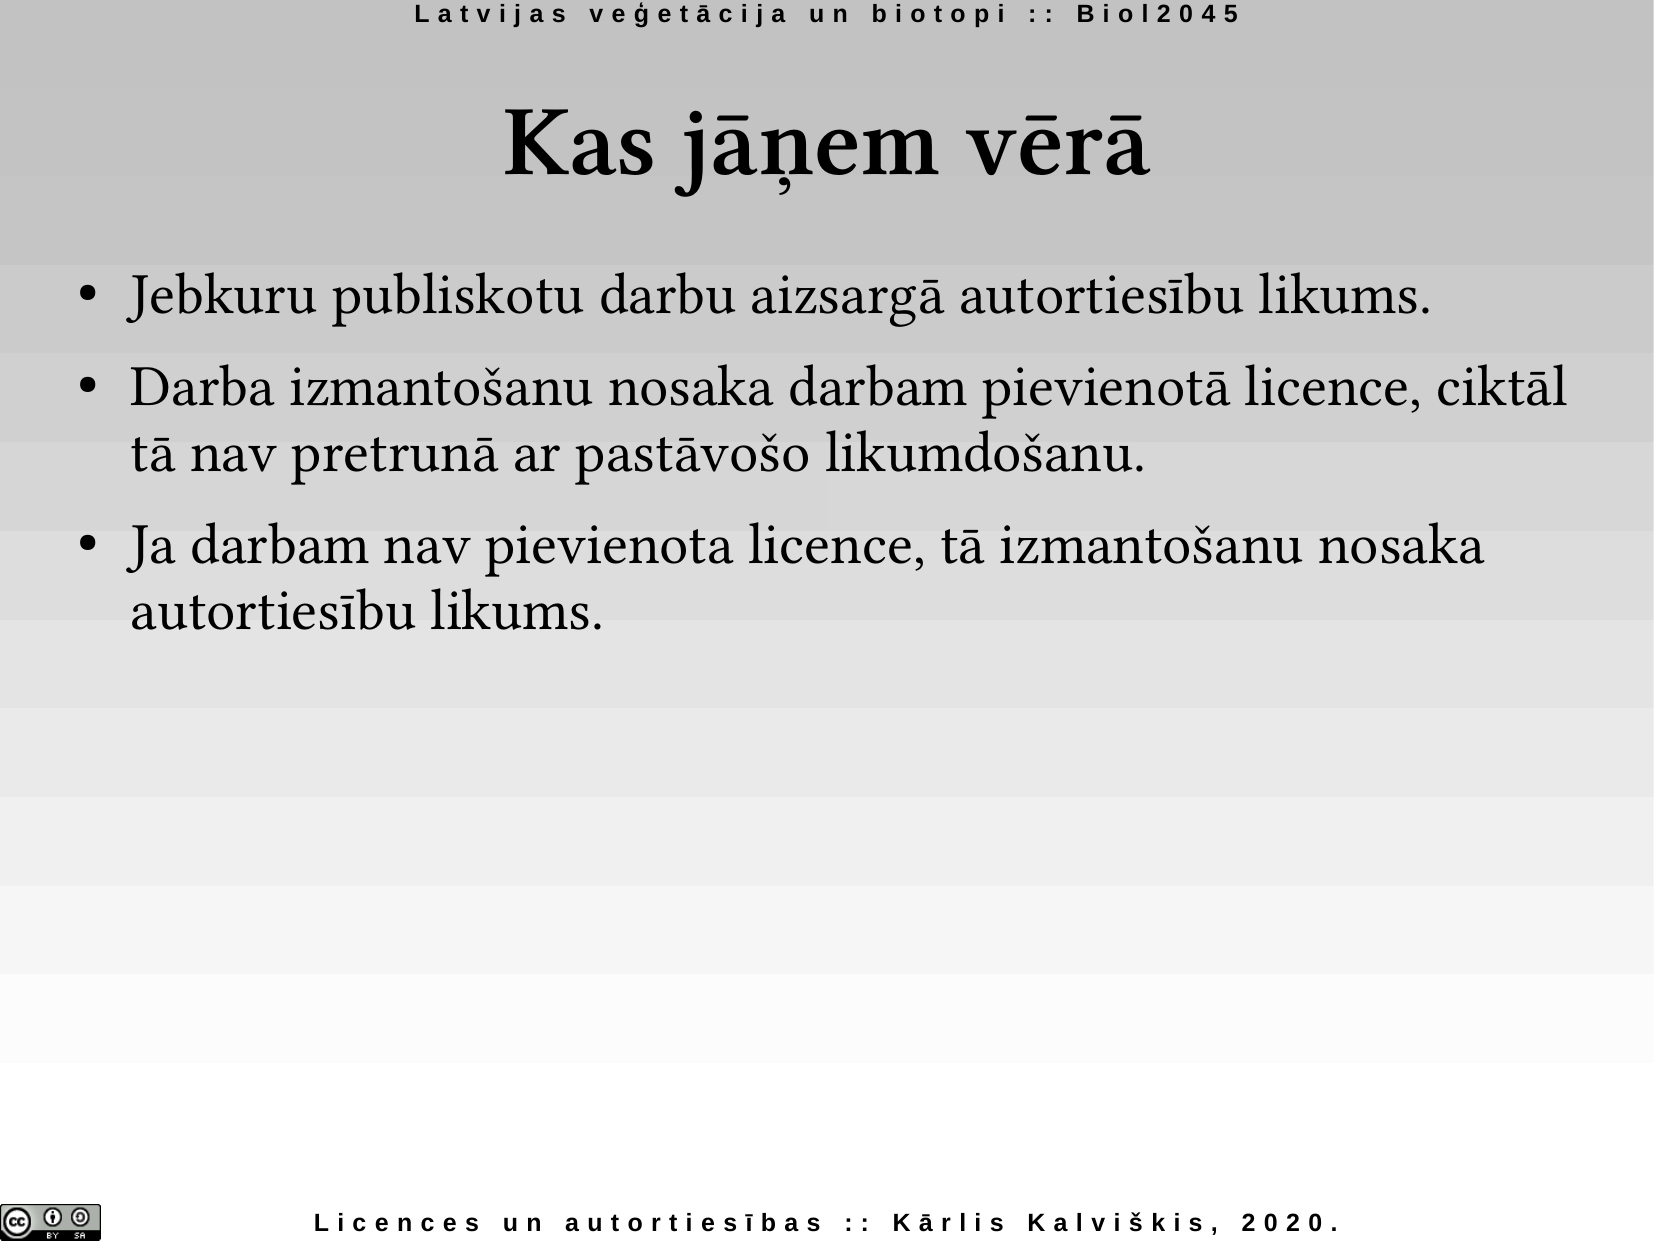

# Kas jāņem vērā
Jebkuru publiskotu darbu aizsargā autortiesību likums.
Darba izmantošanu nosaka darbam pievienotā licence, ciktāl tā nav pretrunā ar pastāvošo likumdošanu.
Ja darbam nav pievienota licence, tā izmantošanu nosaka autortiesību likums.